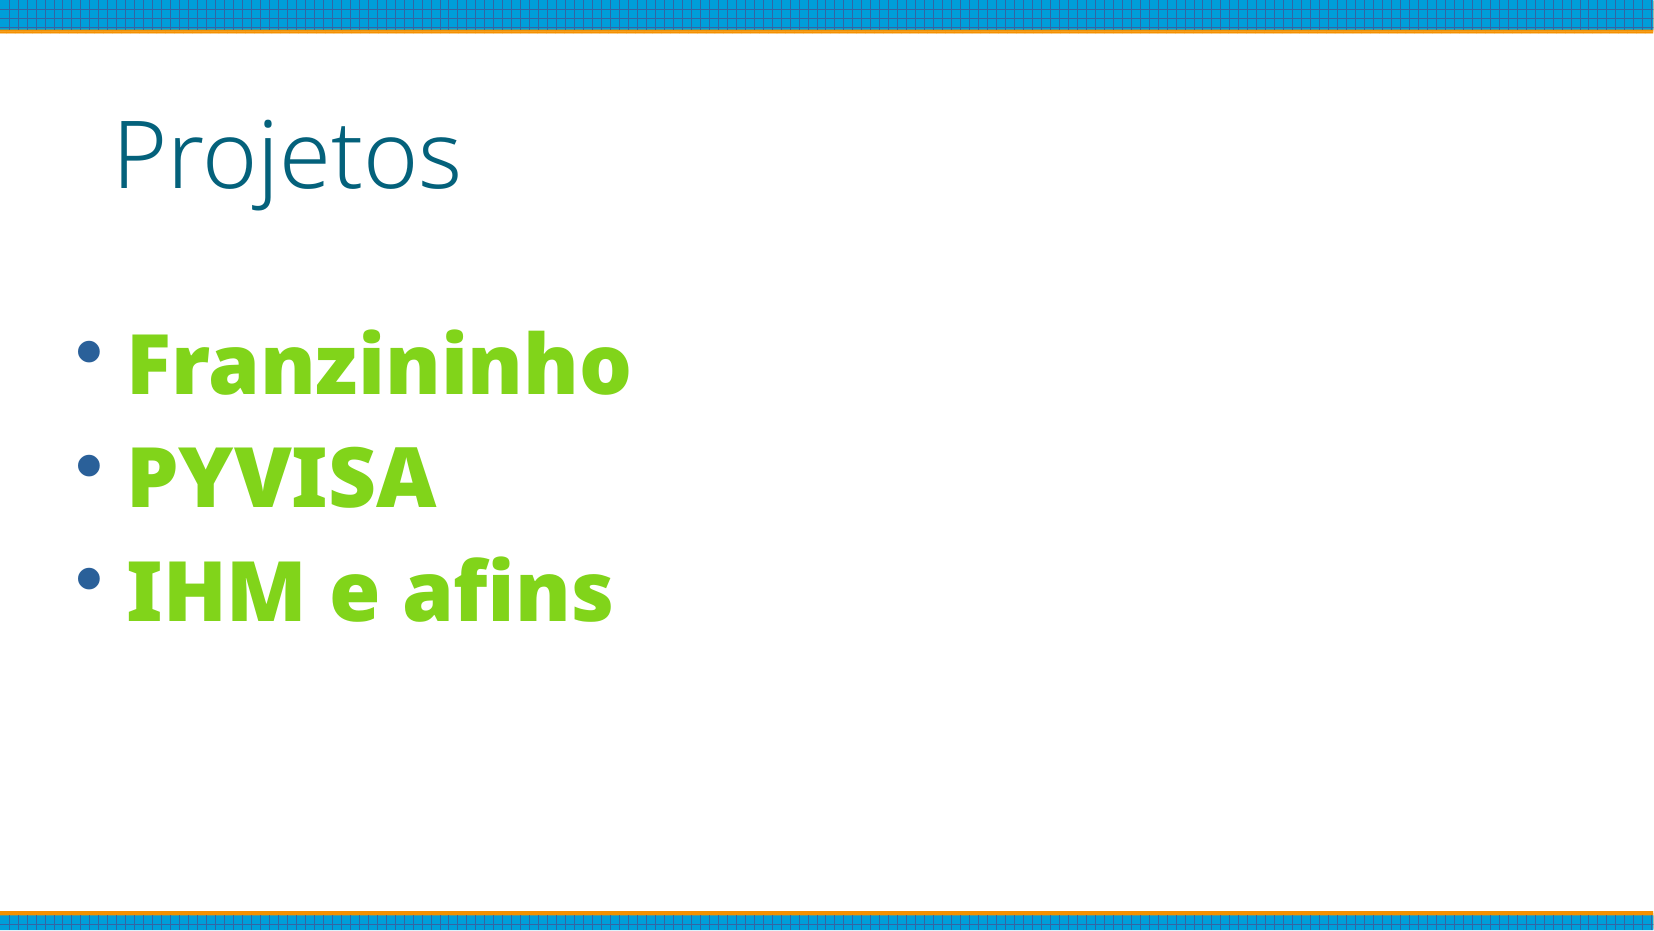

# Projetos
 Franzininho
 PYVISA
 IHM e afins